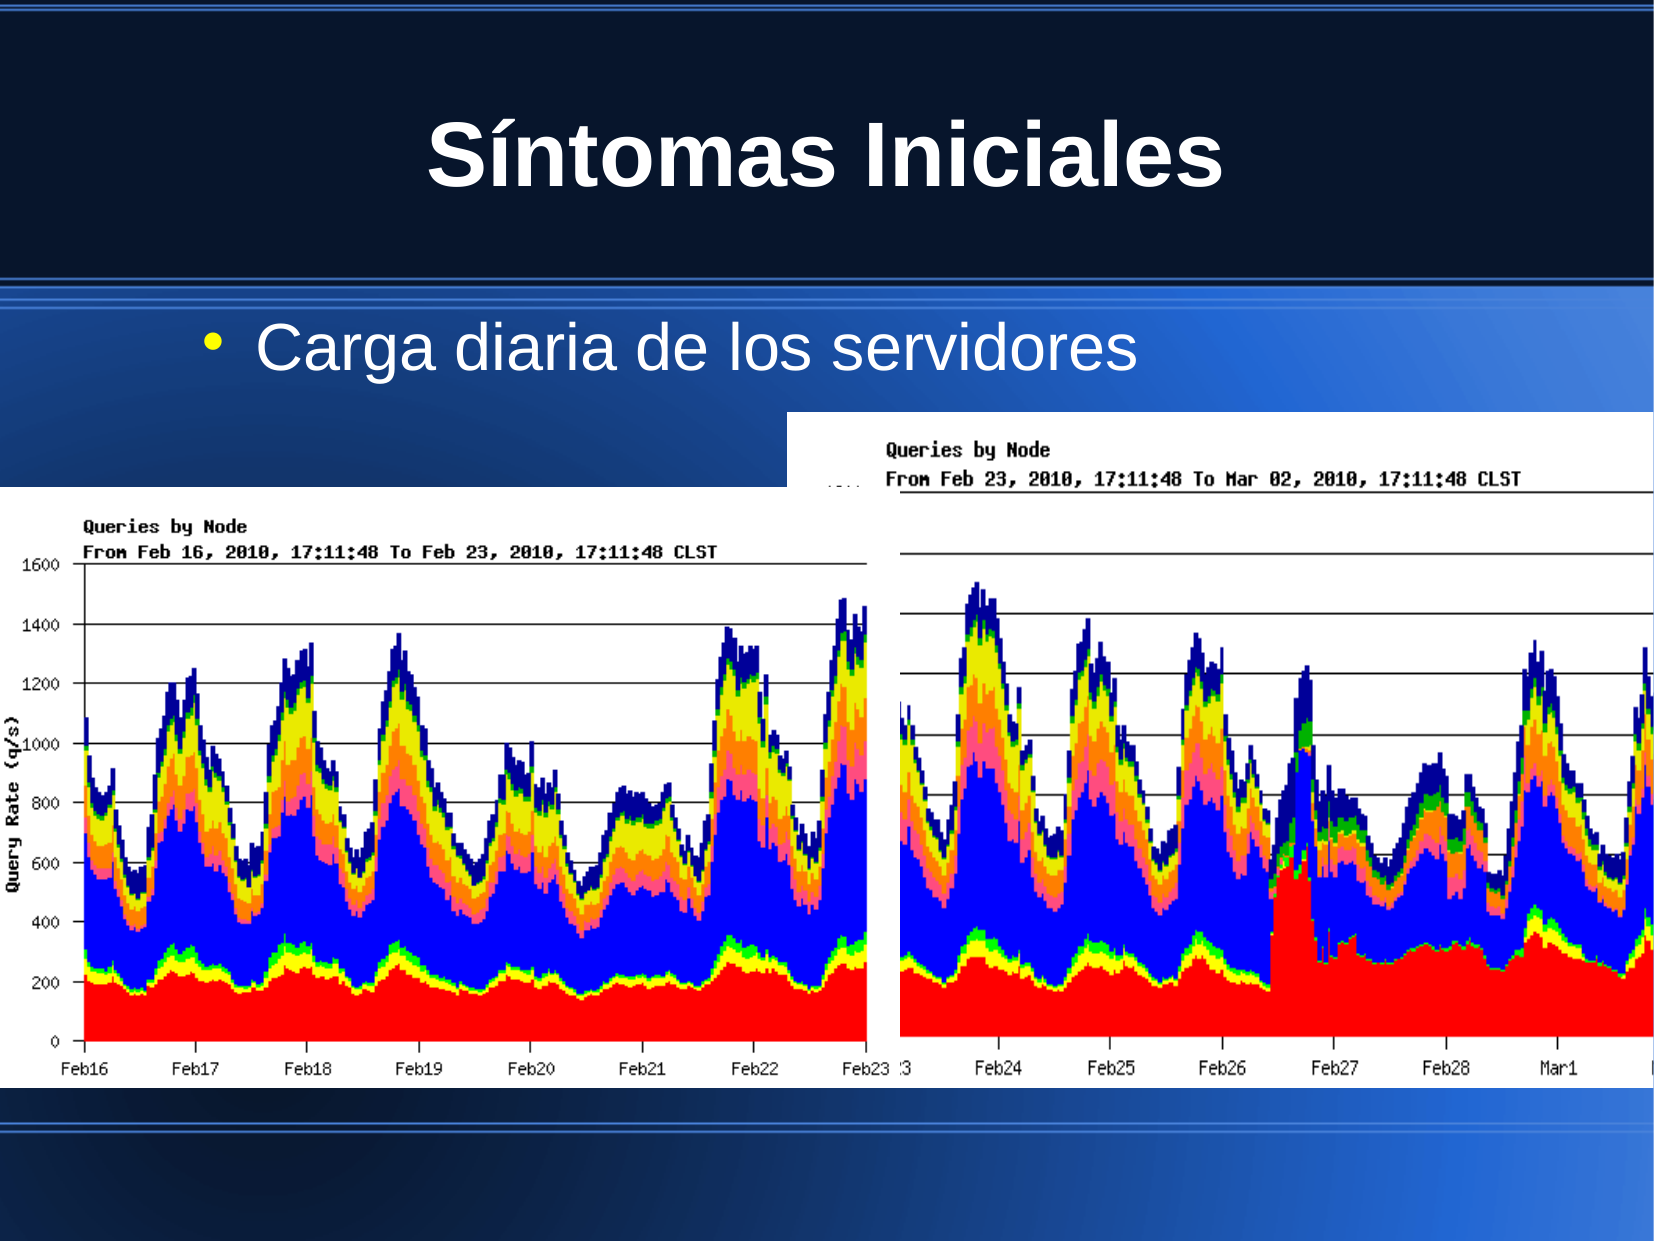

# Síntomas Iniciales
Carga diaria de los servidores